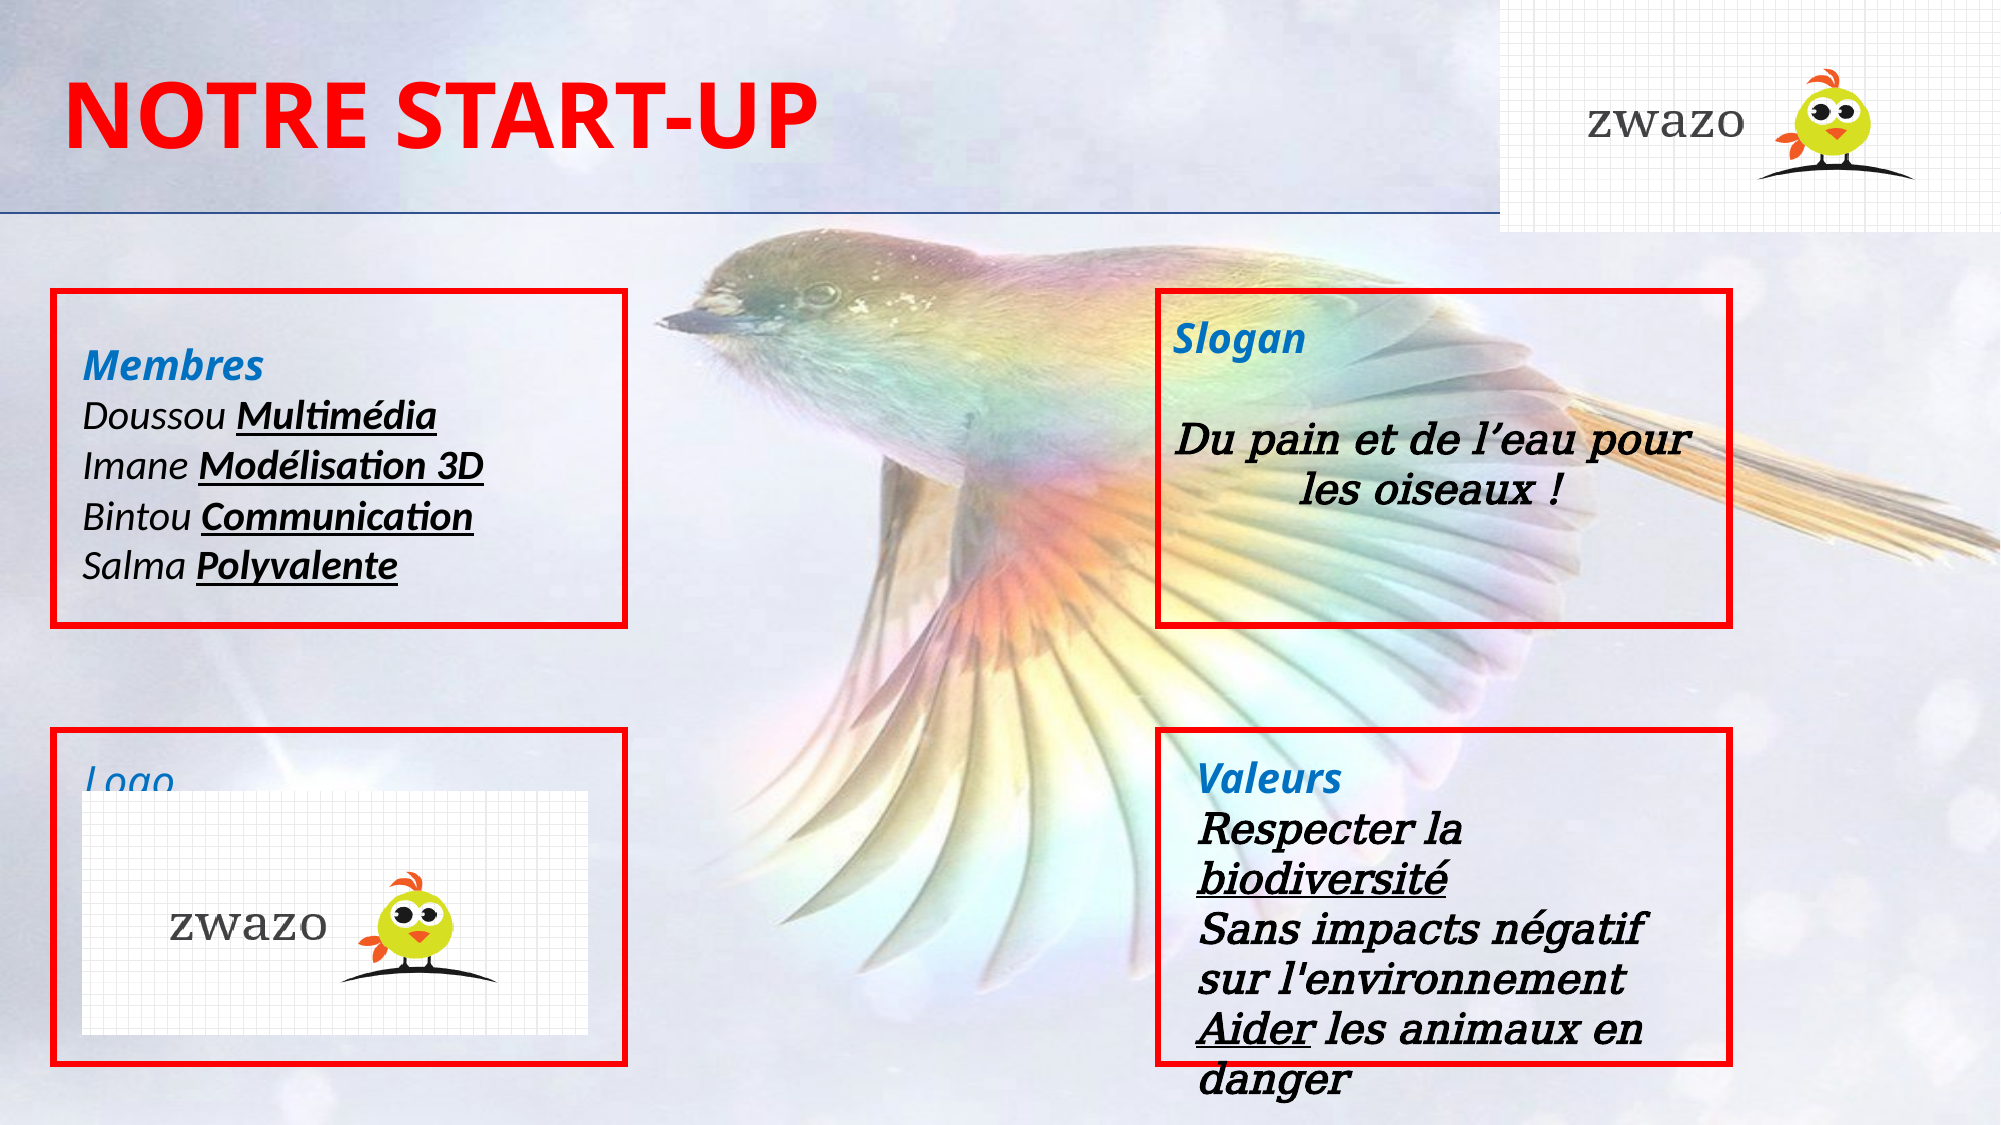

NOTRE START-UP
Slogan
Du pain et de l’eau pour les oiseaux !
Membres
Doussou Multimédia
Imane Modélisation 3D
Bintou Communication
Salma Polyvalente
Logo
Valeurs
Respecter la biodiversité
Sans impacts négatif sur l'environnement
Aider les animaux en danger